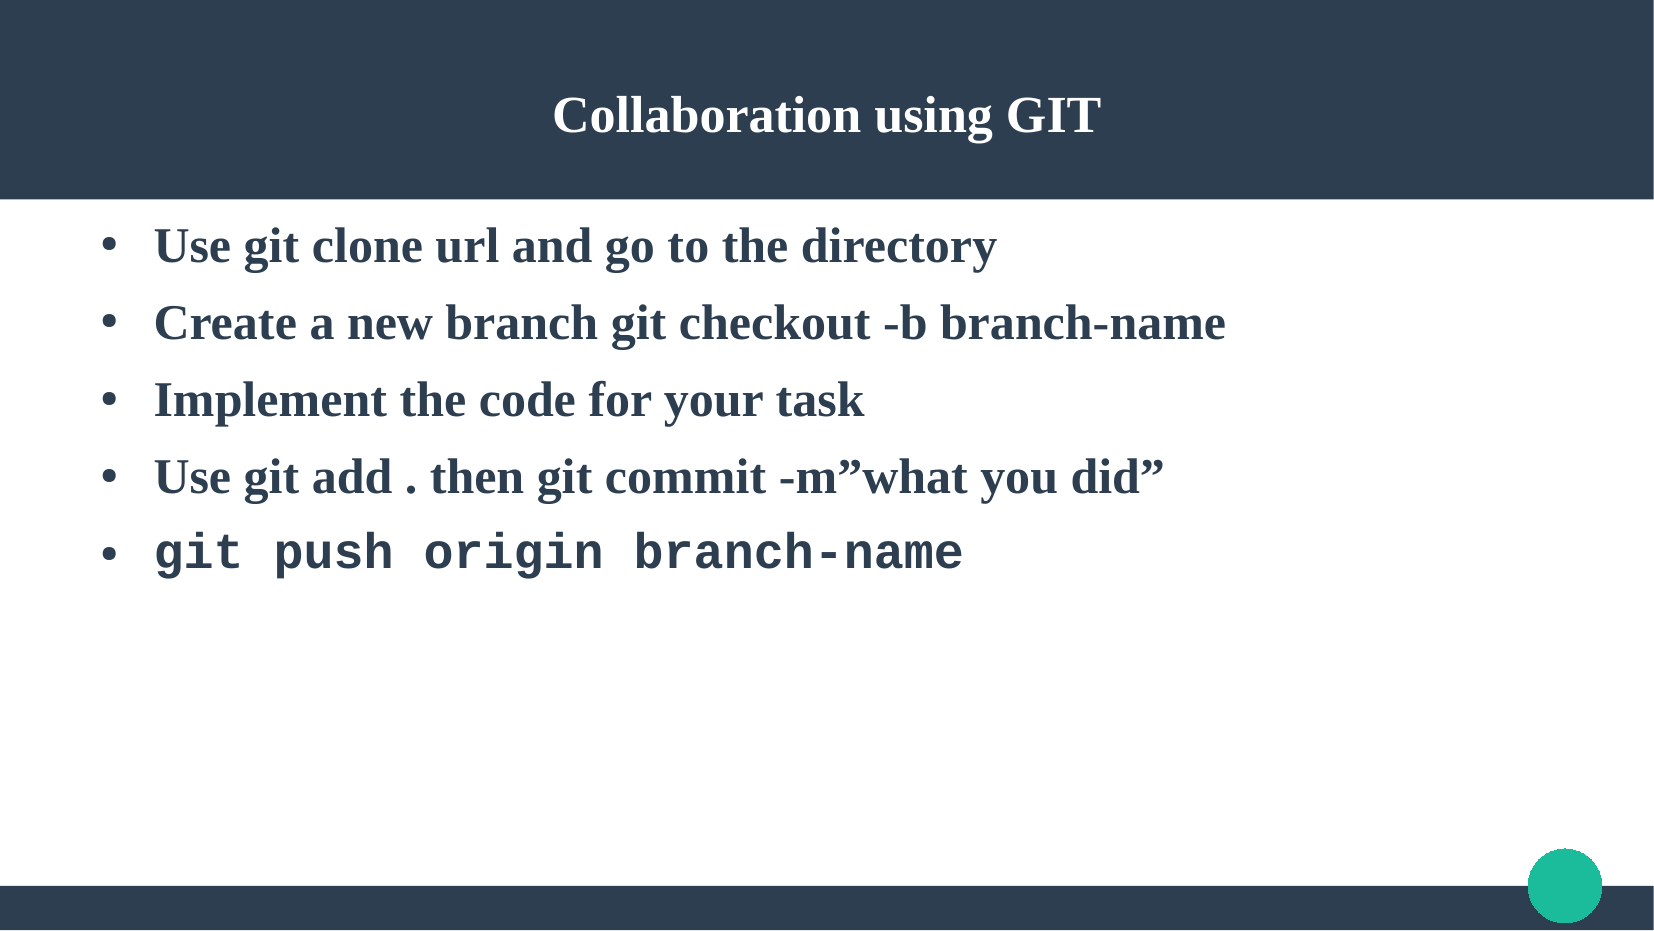

# Collaboration using GIT
Use git clone url and go to the directory
Create a new branch git checkout -b branch-name
Implement the code for your task
Use git add . then git commit -m”what you did”
git push origin branch-name